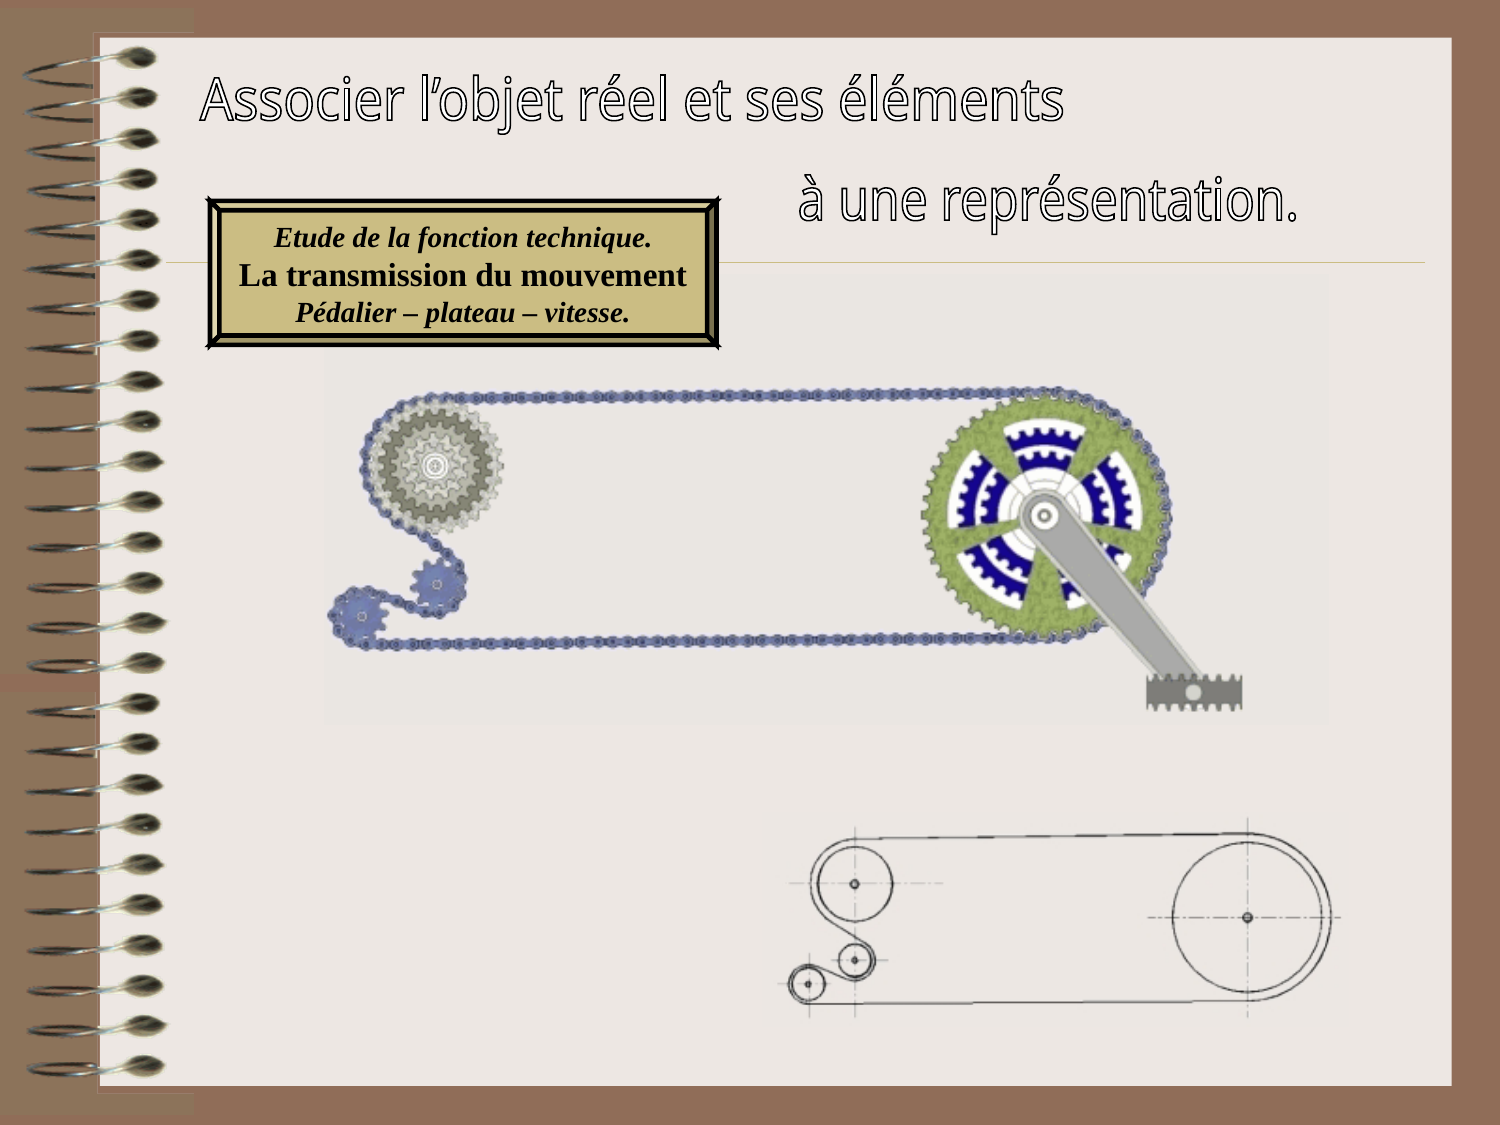

Associer l’objet réel et ses éléments
à une représentation.
Etude de la fonction technique.
La transmission du mouvement
Pédalier – plateau – vitesse.